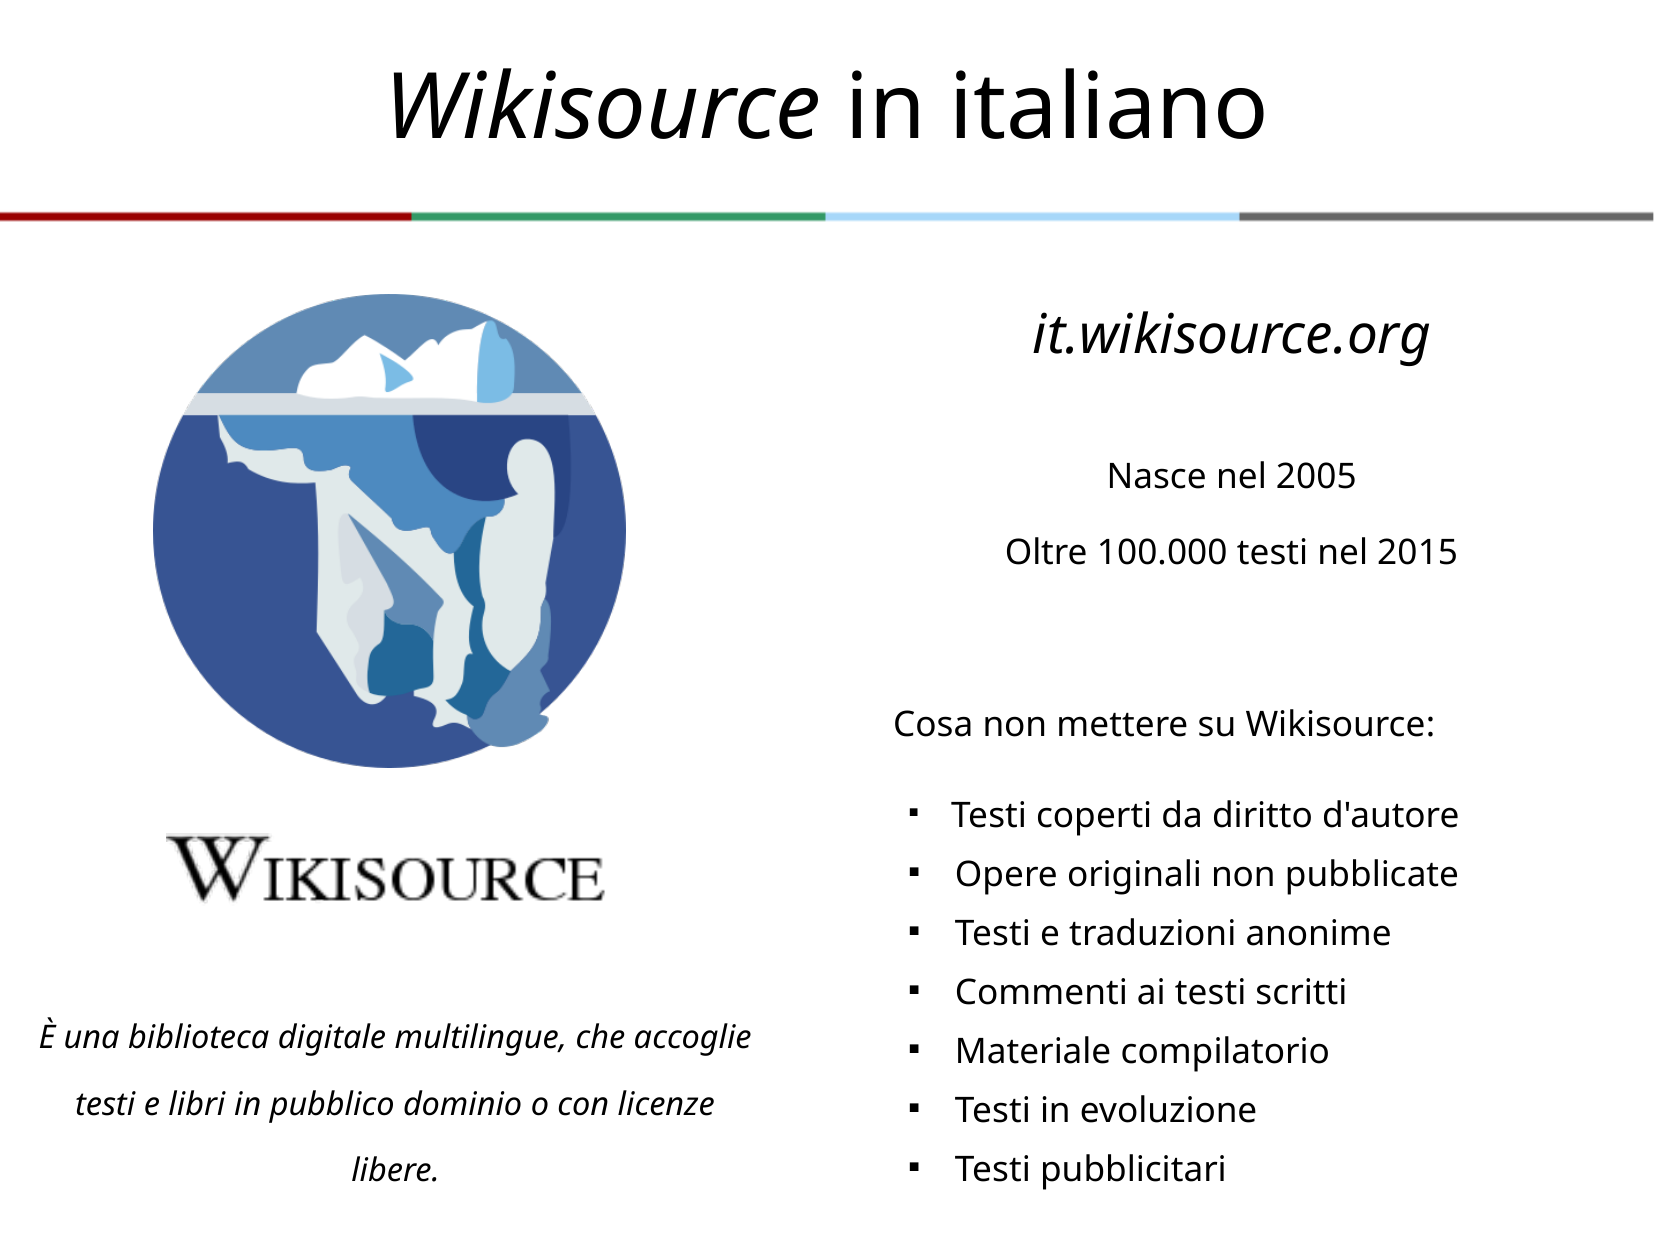

# Wikisource in italiano
it.wikisource.org
Nasce nel 2005
Oltre 100.000 testi nel 2015
Cosa non mettere su Wikisource:
 Testi coperti da diritto d'autore
 Opere originali non pubblicate
 Testi e traduzioni anonime
 Commenti ai testi scritti
 Materiale compilatorio
 Testi in evoluzione
 Testi pubblicitari
È una biblioteca digitale multilingue, che accoglie testi e libri in pubblico dominio o con licenze libere.